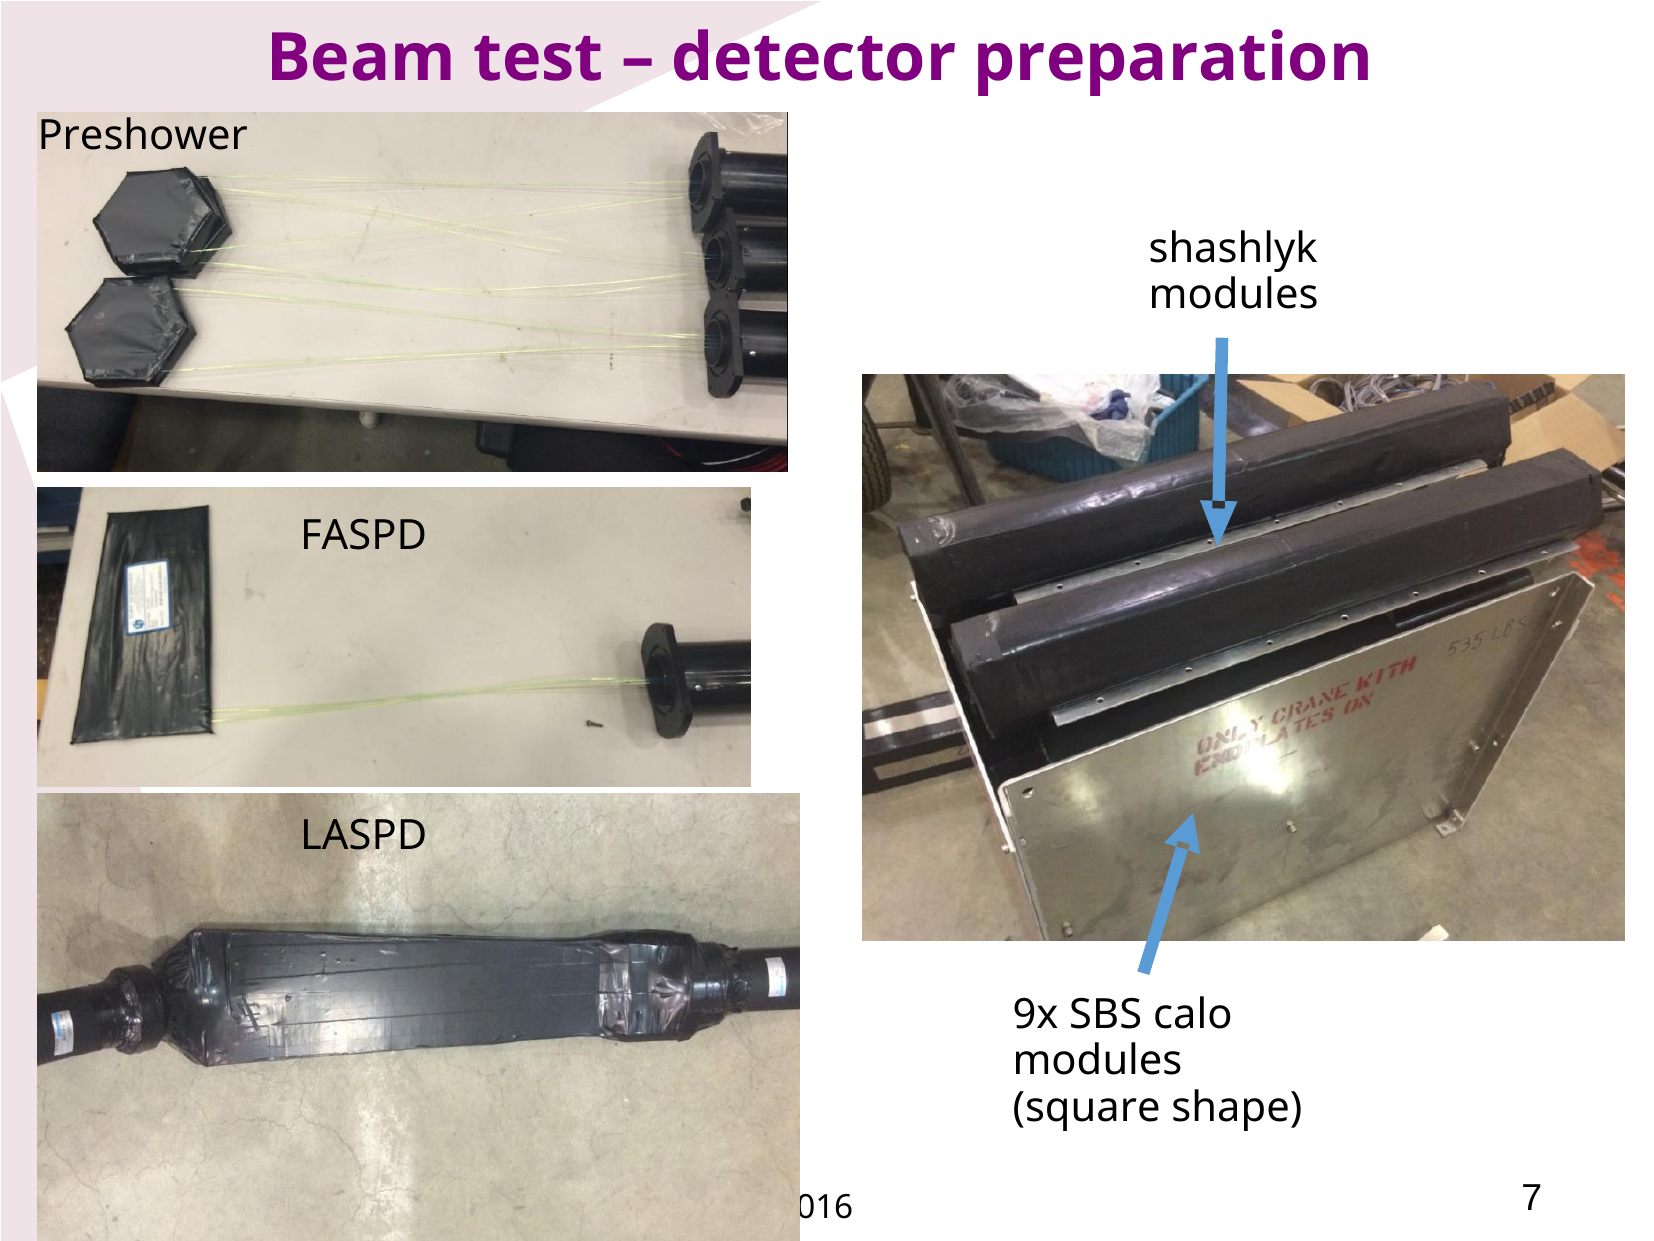

# Beam test – detector preparation
Preshower
shashlyk modules
FASPD
LASPD
9x SBS calo modules (square shape)
7